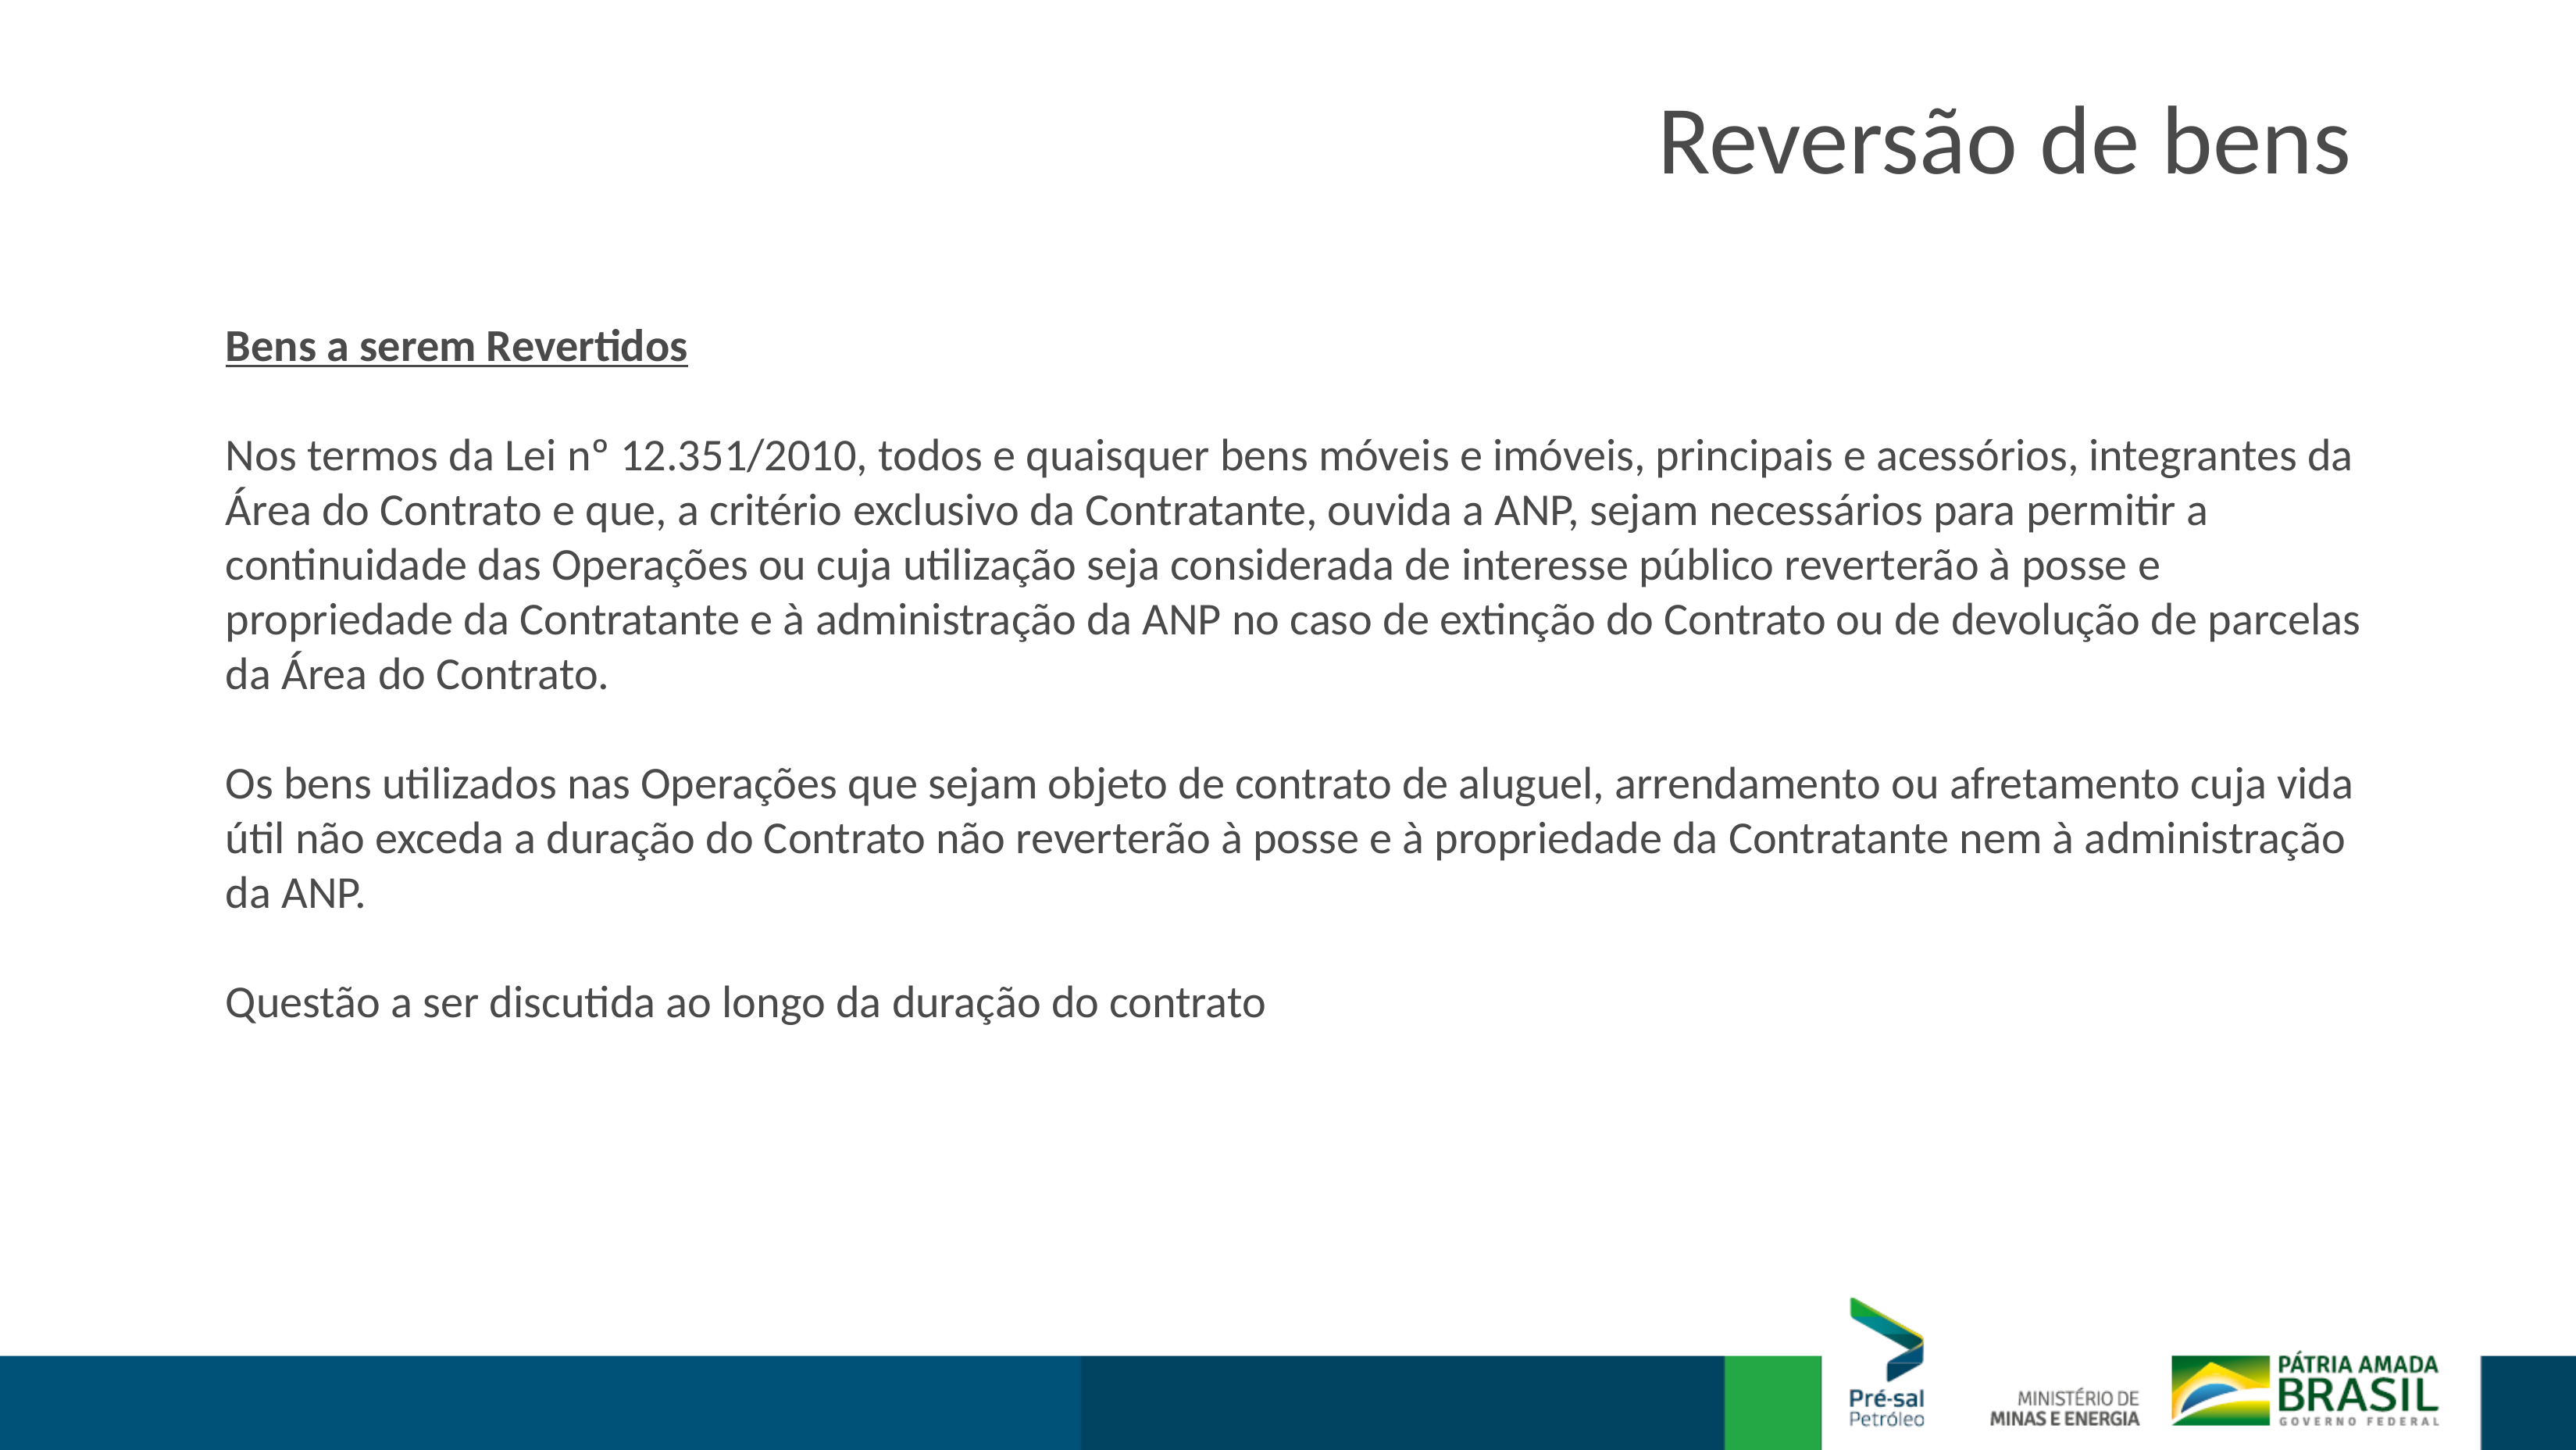

Reversão de bens
Bens a serem Revertidos
Nos termos da Lei nº 12.351/2010, todos e quaisquer bens móveis e imóveis, principais e acessórios, integrantes da Área do Contrato e que, a critério exclusivo da Contratante, ouvida a ANP, sejam necessários para permitir a continuidade das Operações ou cuja utilização seja considerada de interesse público reverterão à posse e propriedade da Contratante e à administração da ANP no caso de extinção do Contrato ou de devolução de parcelas da Área do Contrato.
Os bens utilizados nas Operações que sejam objeto de contrato de aluguel, arrendamento ou afretamento cuja vida útil não exceda a duração do Contrato não reverterão à posse e à propriedade da Contratante nem à administração da ANP.
Questão a ser discutida ao longo da duração do contrato